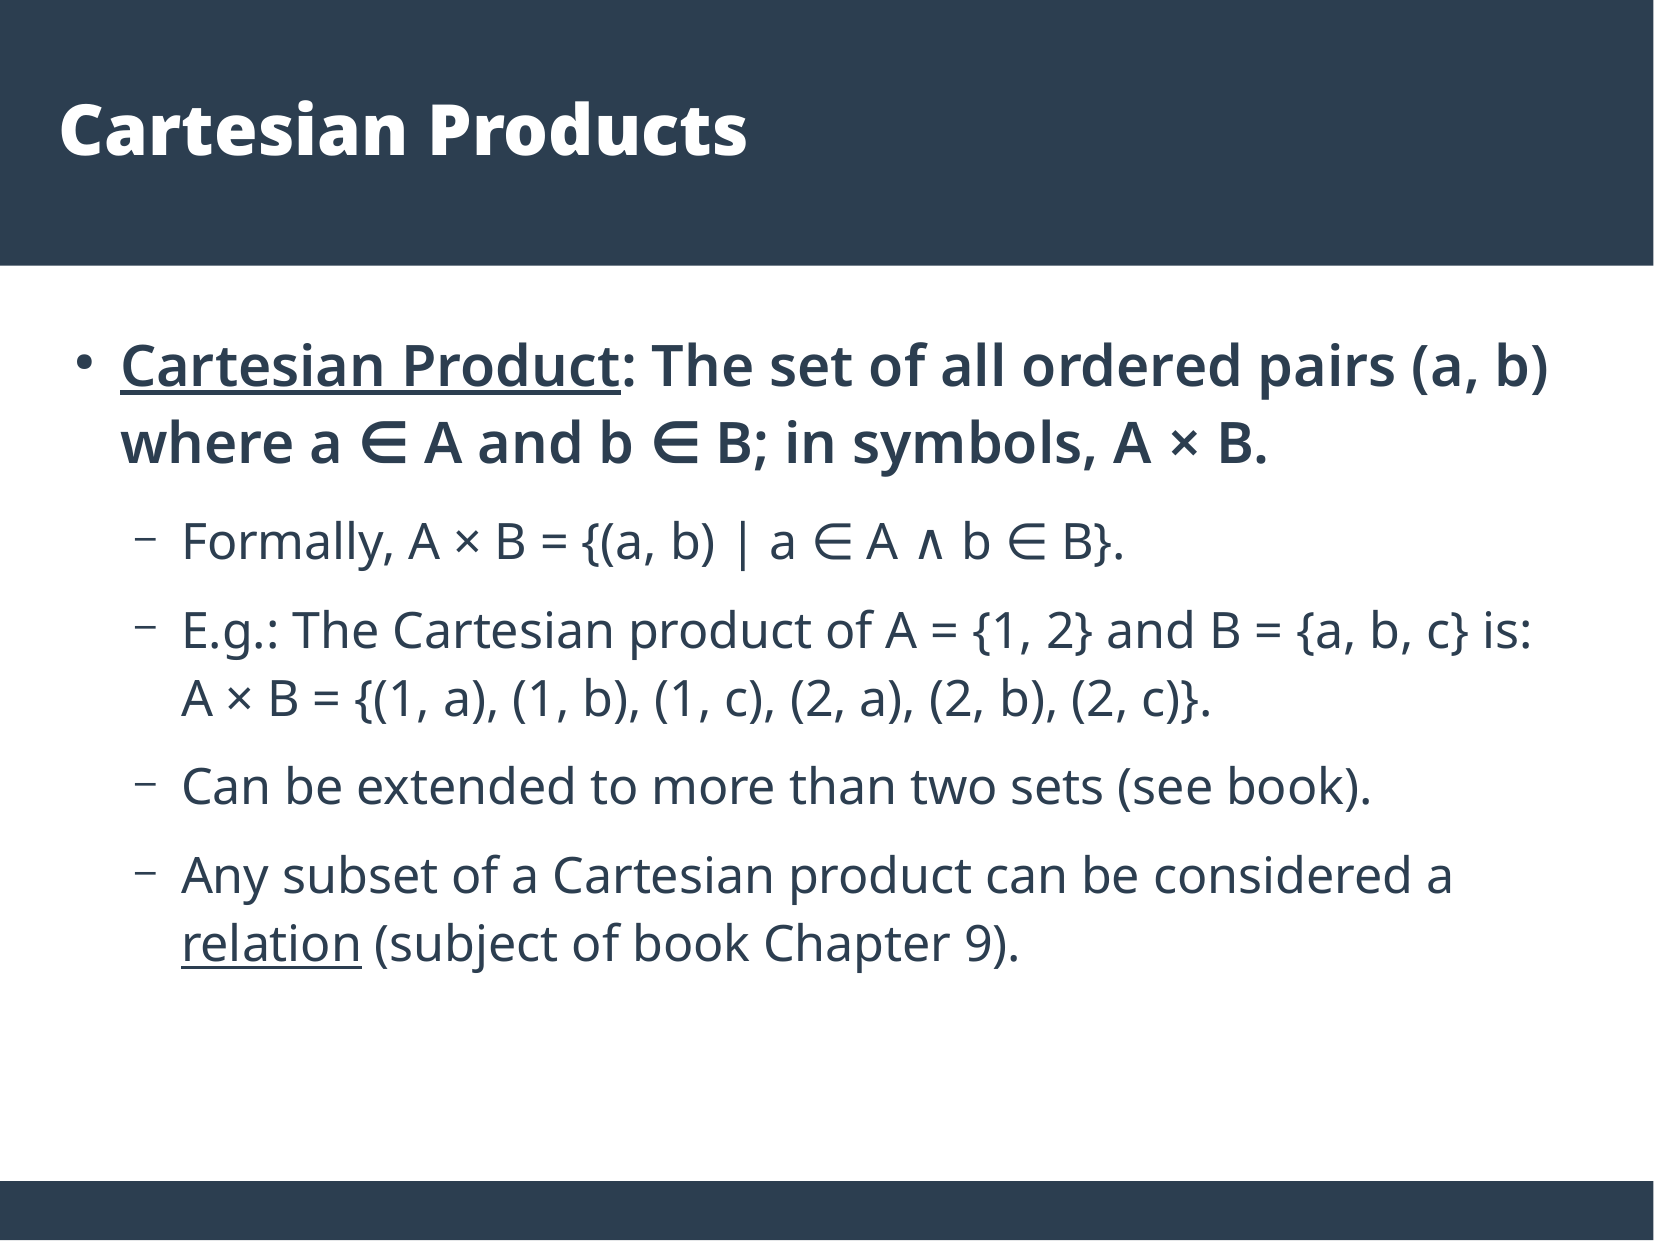

# Cartesian Products
Cartesian Product: The set of all ordered pairs (a, b) where a ∈ A and b ∈ B; in symbols, A × B.
Formally, A × B = {(a, b) | a ∈ A ∧ b ∈ B}.
E.g.: The Cartesian product of A = {1, 2} and B = {a, b, c} is:
A × B = {(1, a), (1, b), (1, c), (2, a), (2, b), (2, c)}.
Can be extended to more than two sets (see book).
Any subset of a Cartesian product can be considered a relation (subject of book Chapter 9).